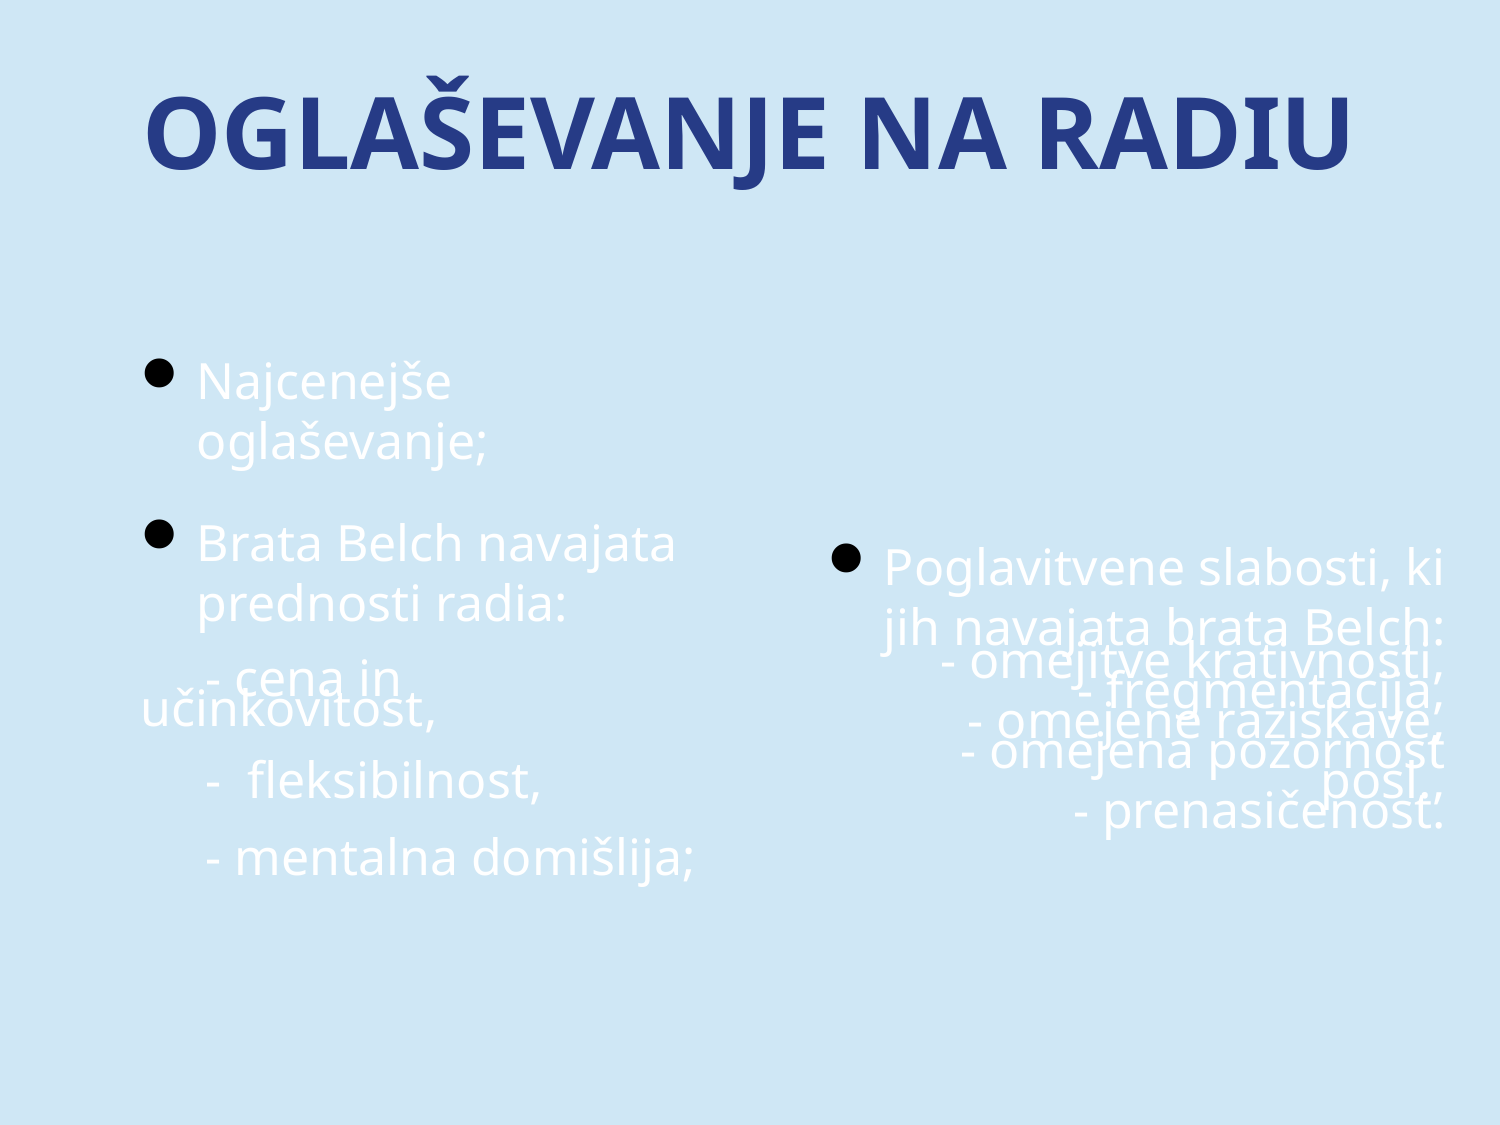

# OGLAŠEVANJE NA RADIU
Najcenejše oglaševanje;
Brata Belch navajata prednosti radia:
 - cena in učinkovitost,
 - fleksibilnost,
 - mentalna domišlija;
Poglavitvene slabosti, ki jih navajata brata Belch:
 - omejitve krativnosti,
 - fregmentacija,
 - omejene raziskave,
 - omejena pozornost posl.,
 - prenasičenost.